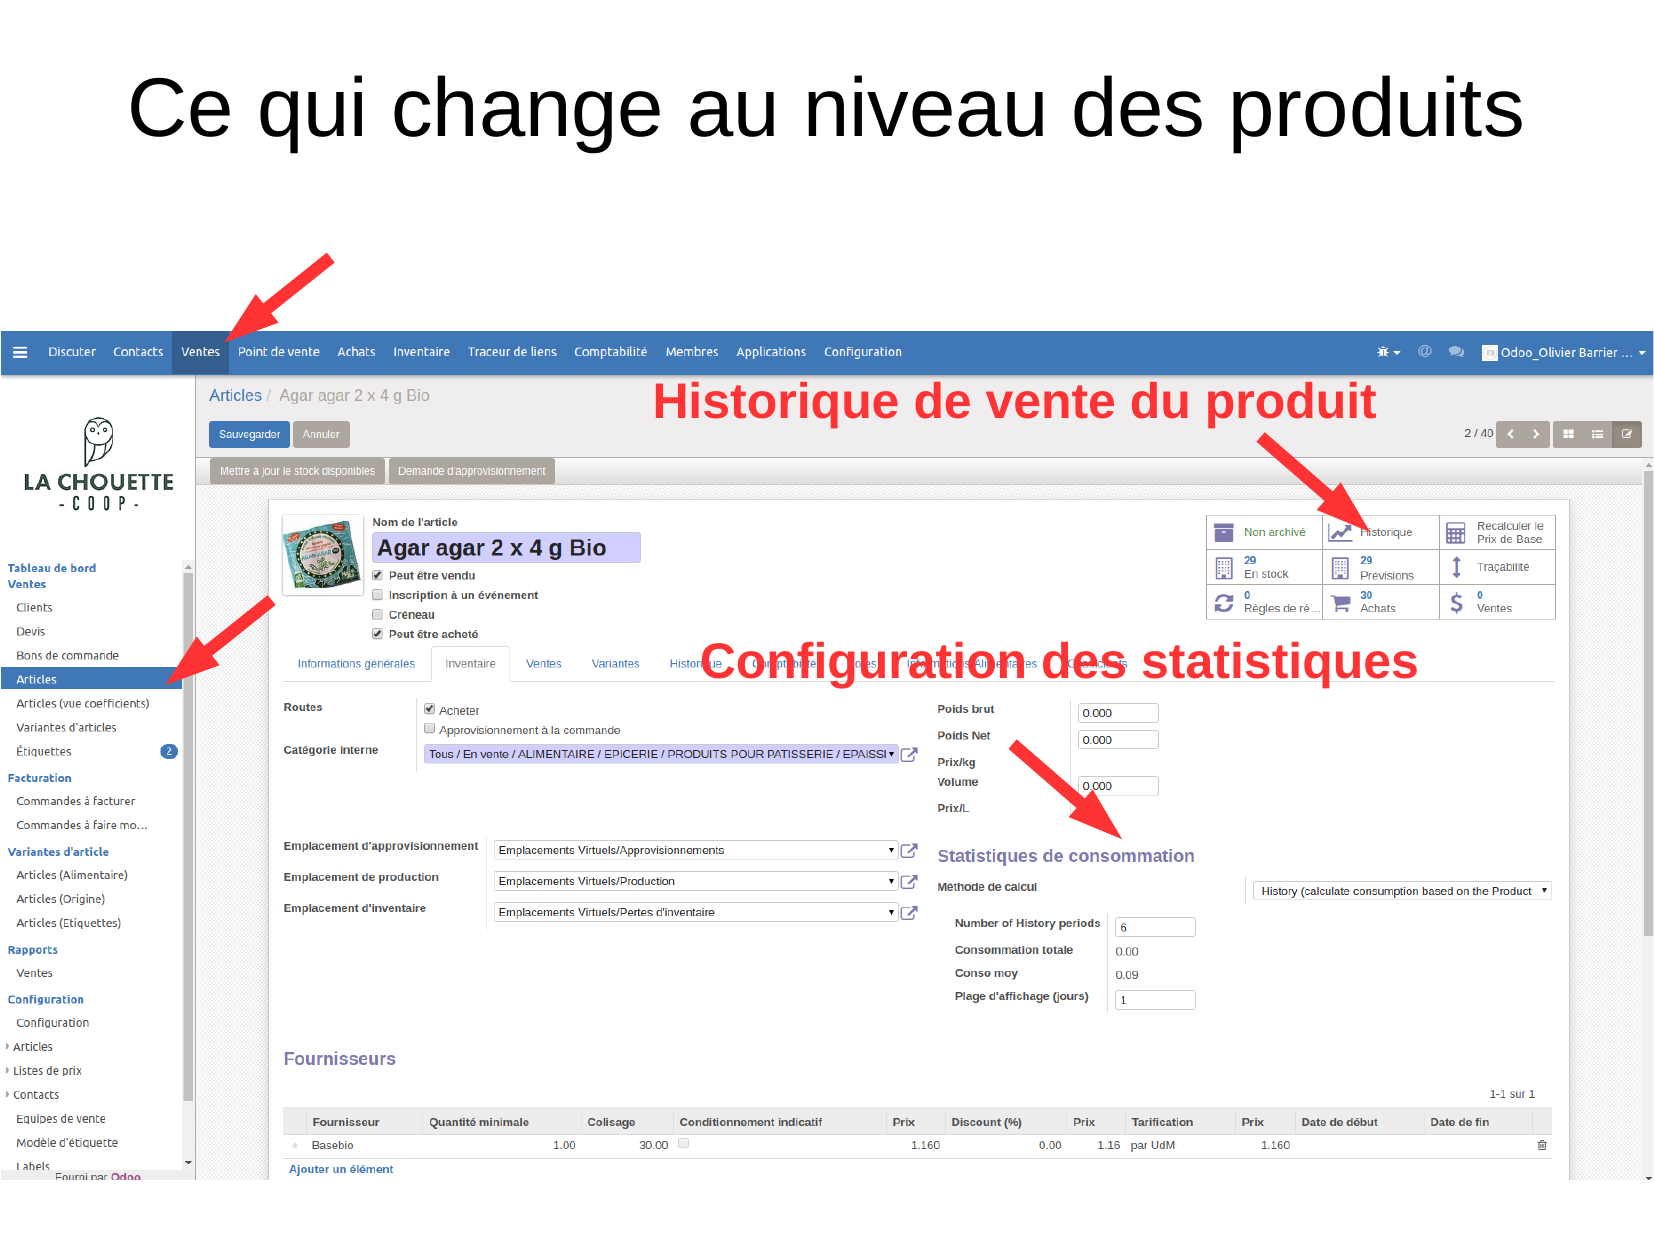

# Ce qui change au niveau des produits
Historique de vente du produit
Configuration des statistiques